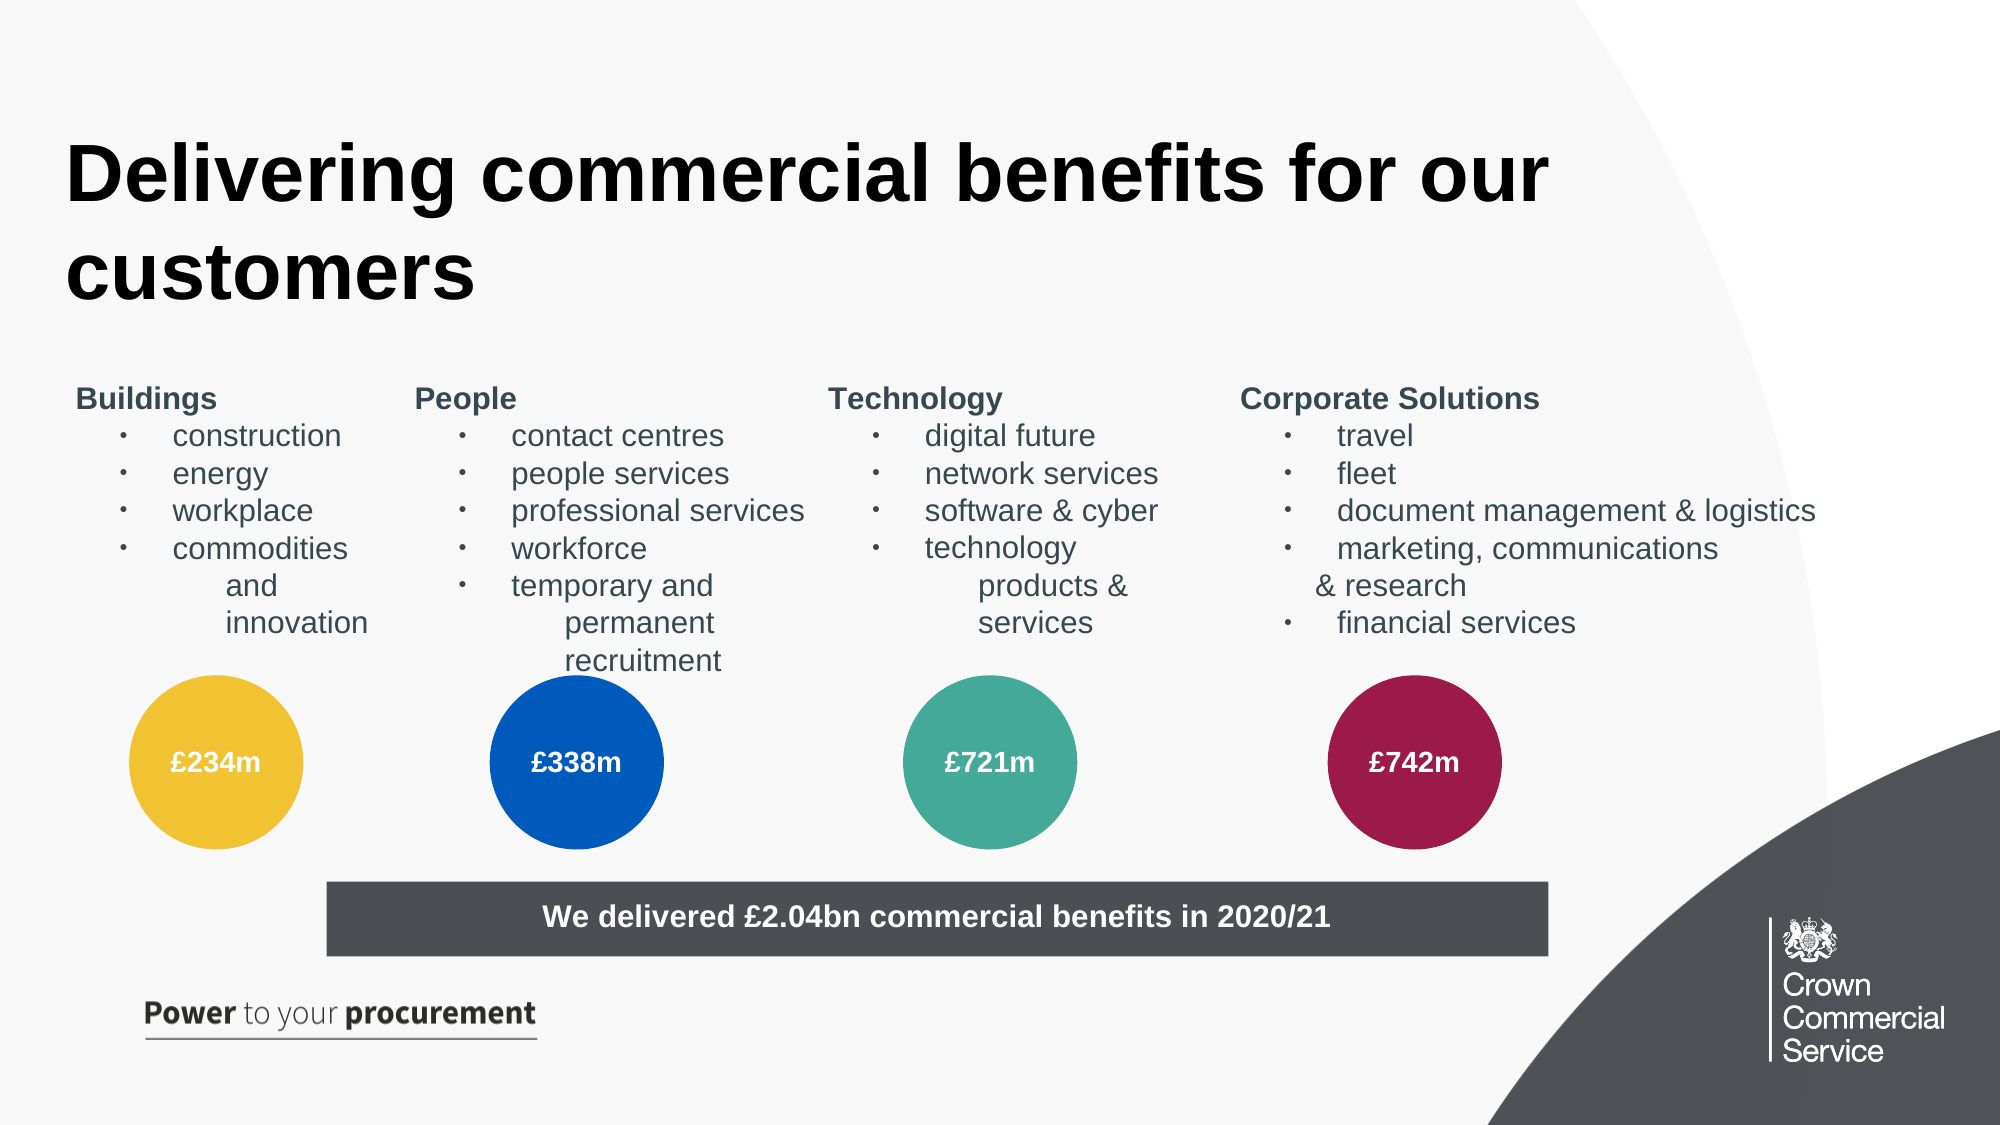

Delivering commercial benefits for our customers
Buildings
construction
energy
workplace
commodities
and innovation
People
contact centres
people services
professional services
workforce
temporary and permanent recruitment
Technology
digital future
network services
software & cyber
technology products & services
Corporate Solutions
travel
fleet
document management & logistics
marketing, communications
& research
financial services
£234m
£338m
£721m
£742m
We delivered £2.04bn commercial benefits in 2020/21